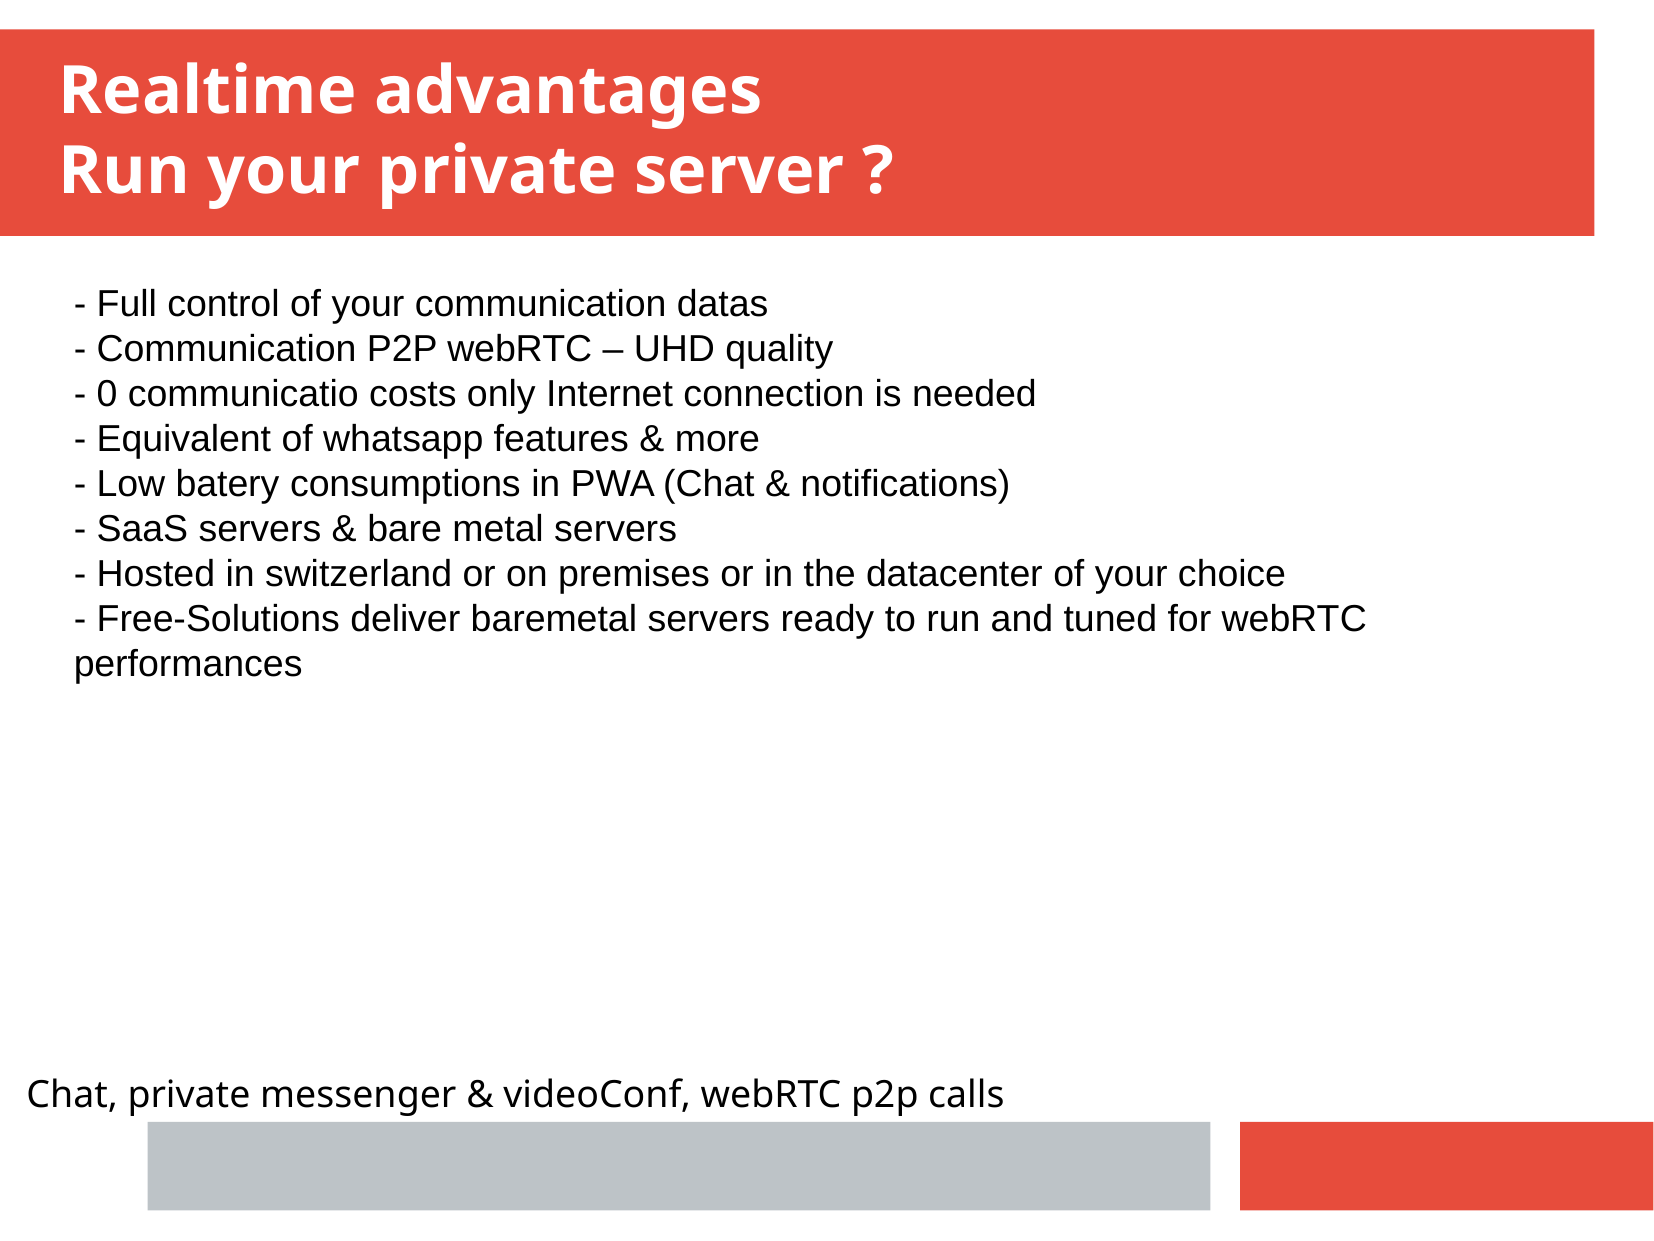

Realtime advantages
Run your private server ?
- Full control of your communication datas
- Communication P2P webRTC – UHD quality
- 0 communicatio costs only Internet connection is needed
- Equivalent of whatsapp features & more
- Low batery consumptions in PWA (Chat & notifications)
- SaaS servers & bare metal servers
- Hosted in switzerland or on premises or in the datacenter of your choice
- Free-Solutions deliver baremetal servers ready to run and tuned for webRTC performances
Chat, private messenger & videoConf, webRTC p2p calls